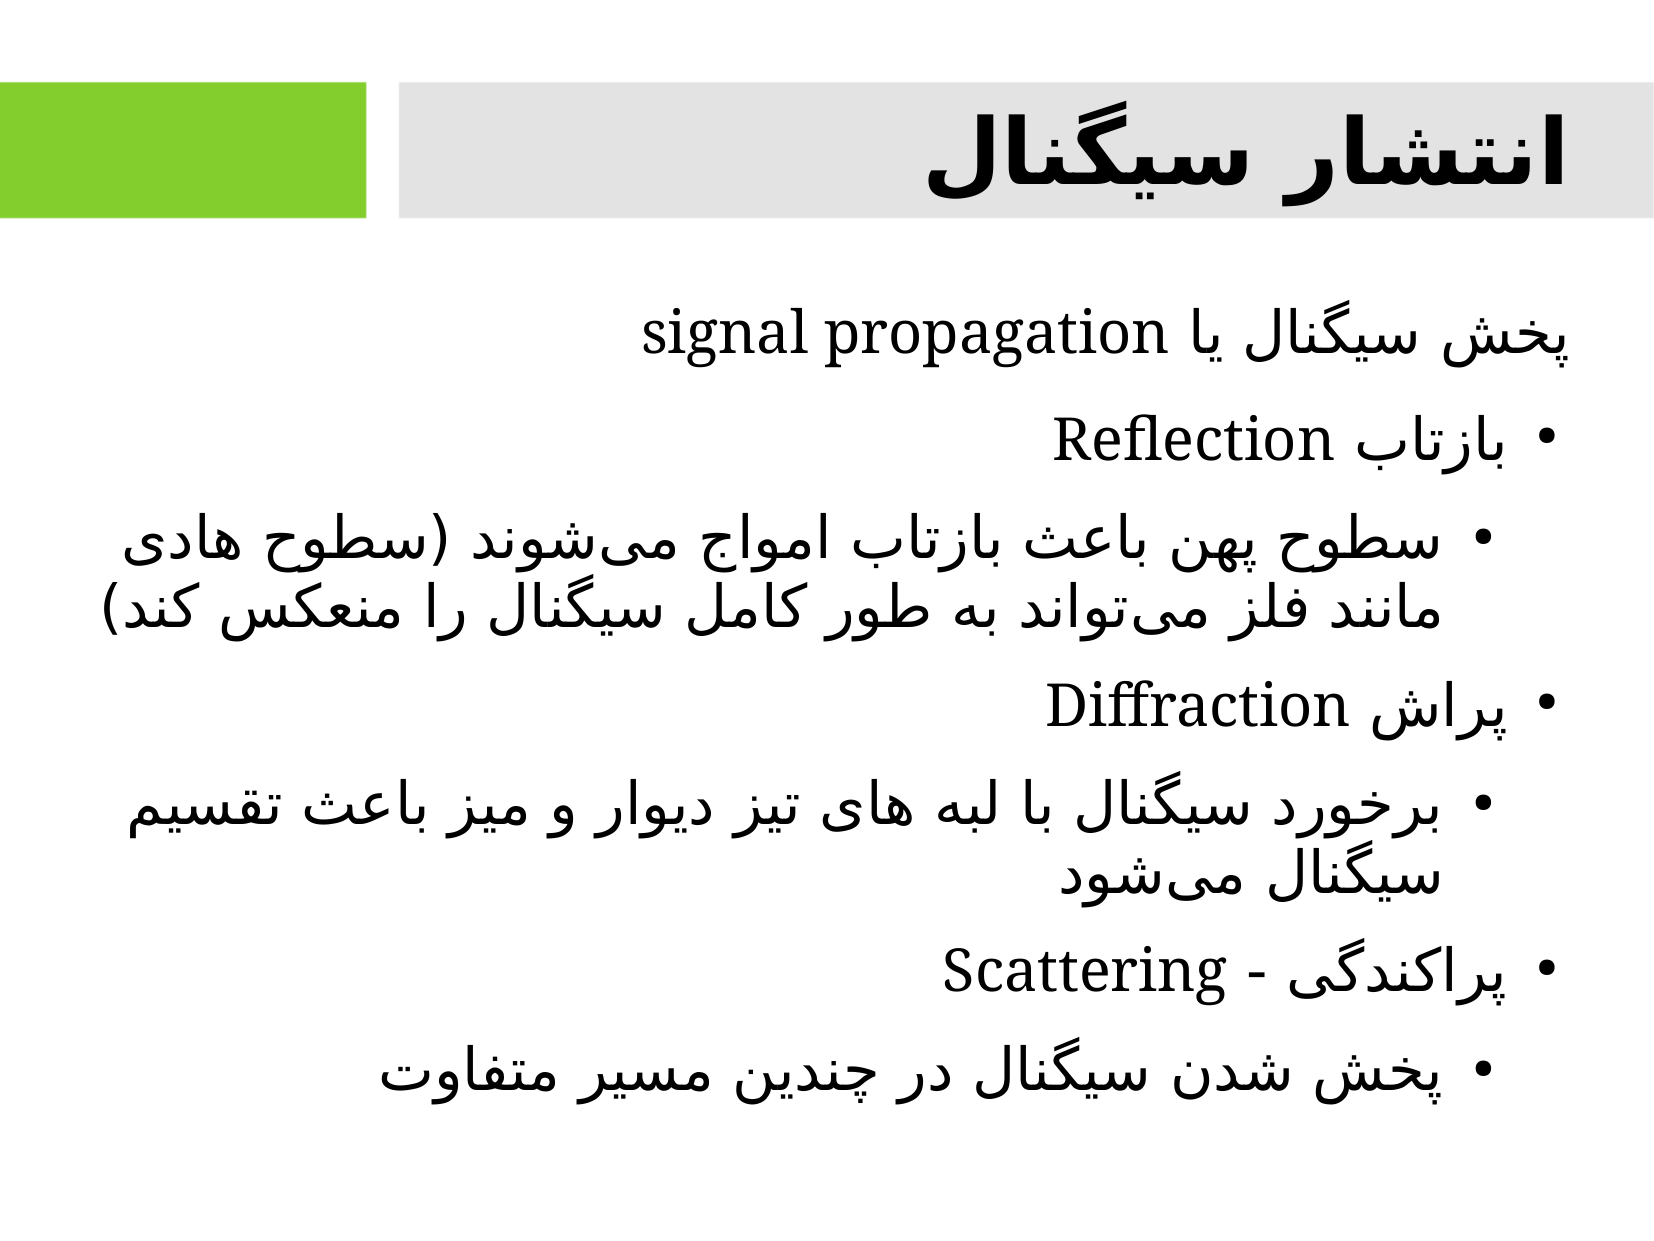

# انتشار سیگنال
پخش سیگنال یا signal propagation
بازتاب Reflection
سطوح پهن باعث بازتاب امواج می‌شوند (سطوح هادی مانند فلز می‌تواند به طور کامل سیگنال را منعکس کند)
پراش Diffraction
برخورد سیگنال با لبه های تیز دیوار و میز باعث تقسیم سیگنال می‌شود
پراکندگی - Scattering
پخش شدن سیگنال در چندین مسیر متفاوت